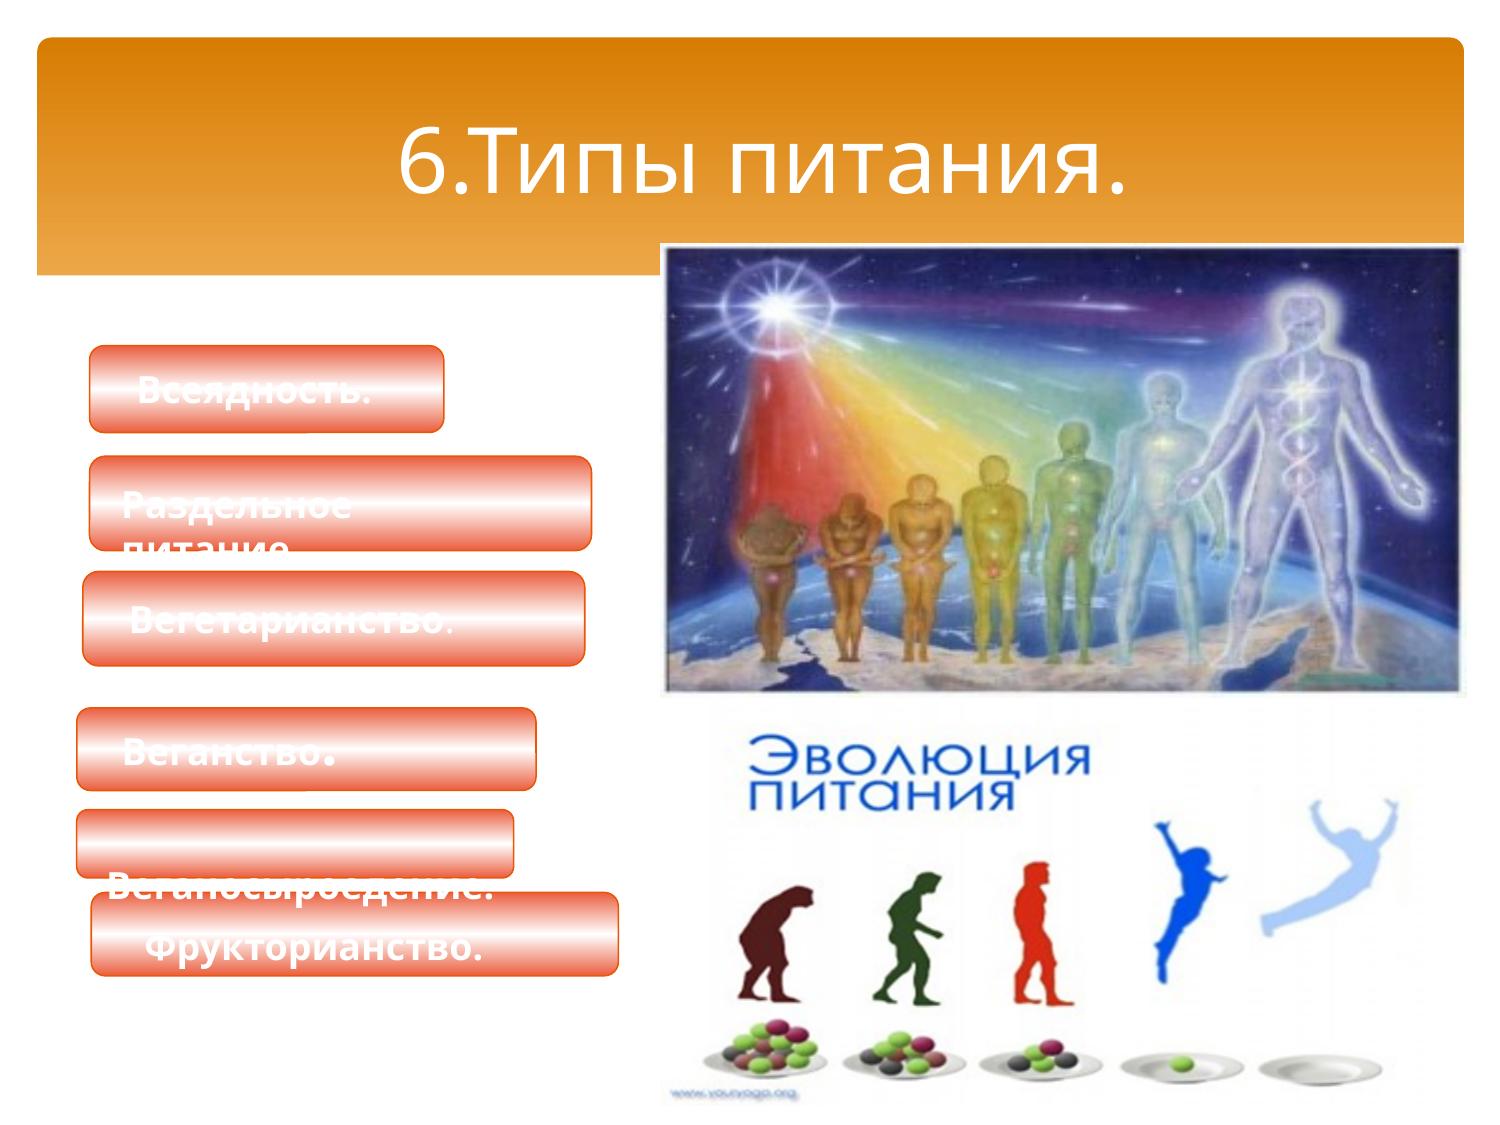

6.Типы питания.
Всеядность.
Раздельное питание.
Вегетарианство.
Веганство.
 Веганосыроедение.
Фрукторианство.